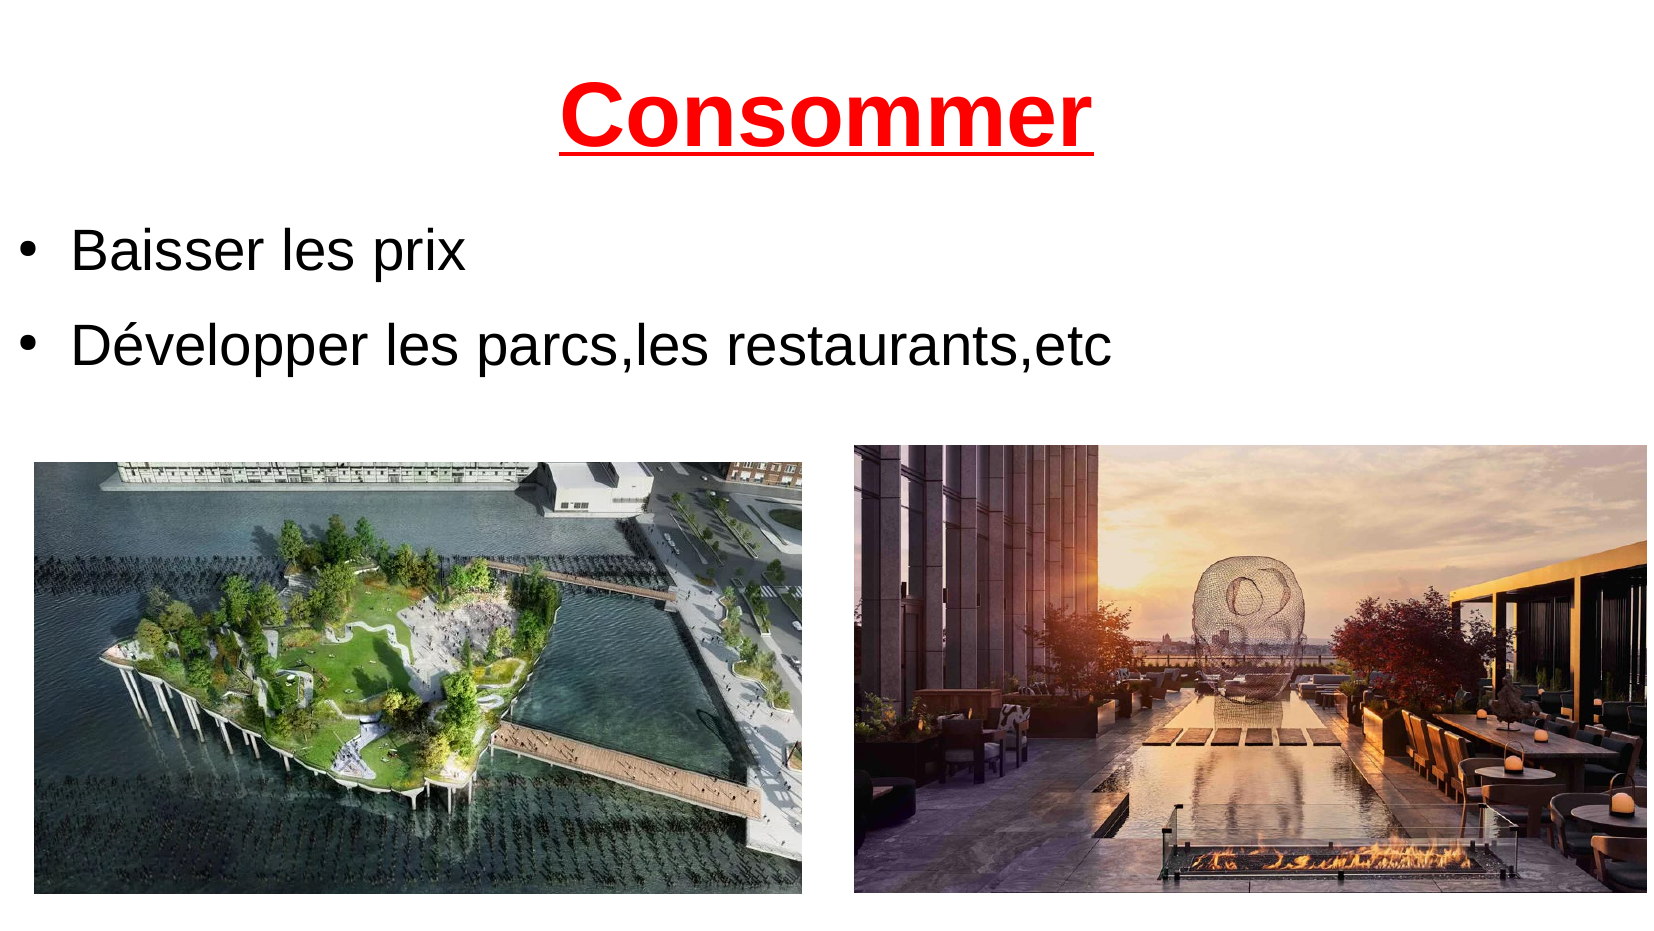

# Consommer
Baisser les prix
Développer les parcs,les restaurants,etc